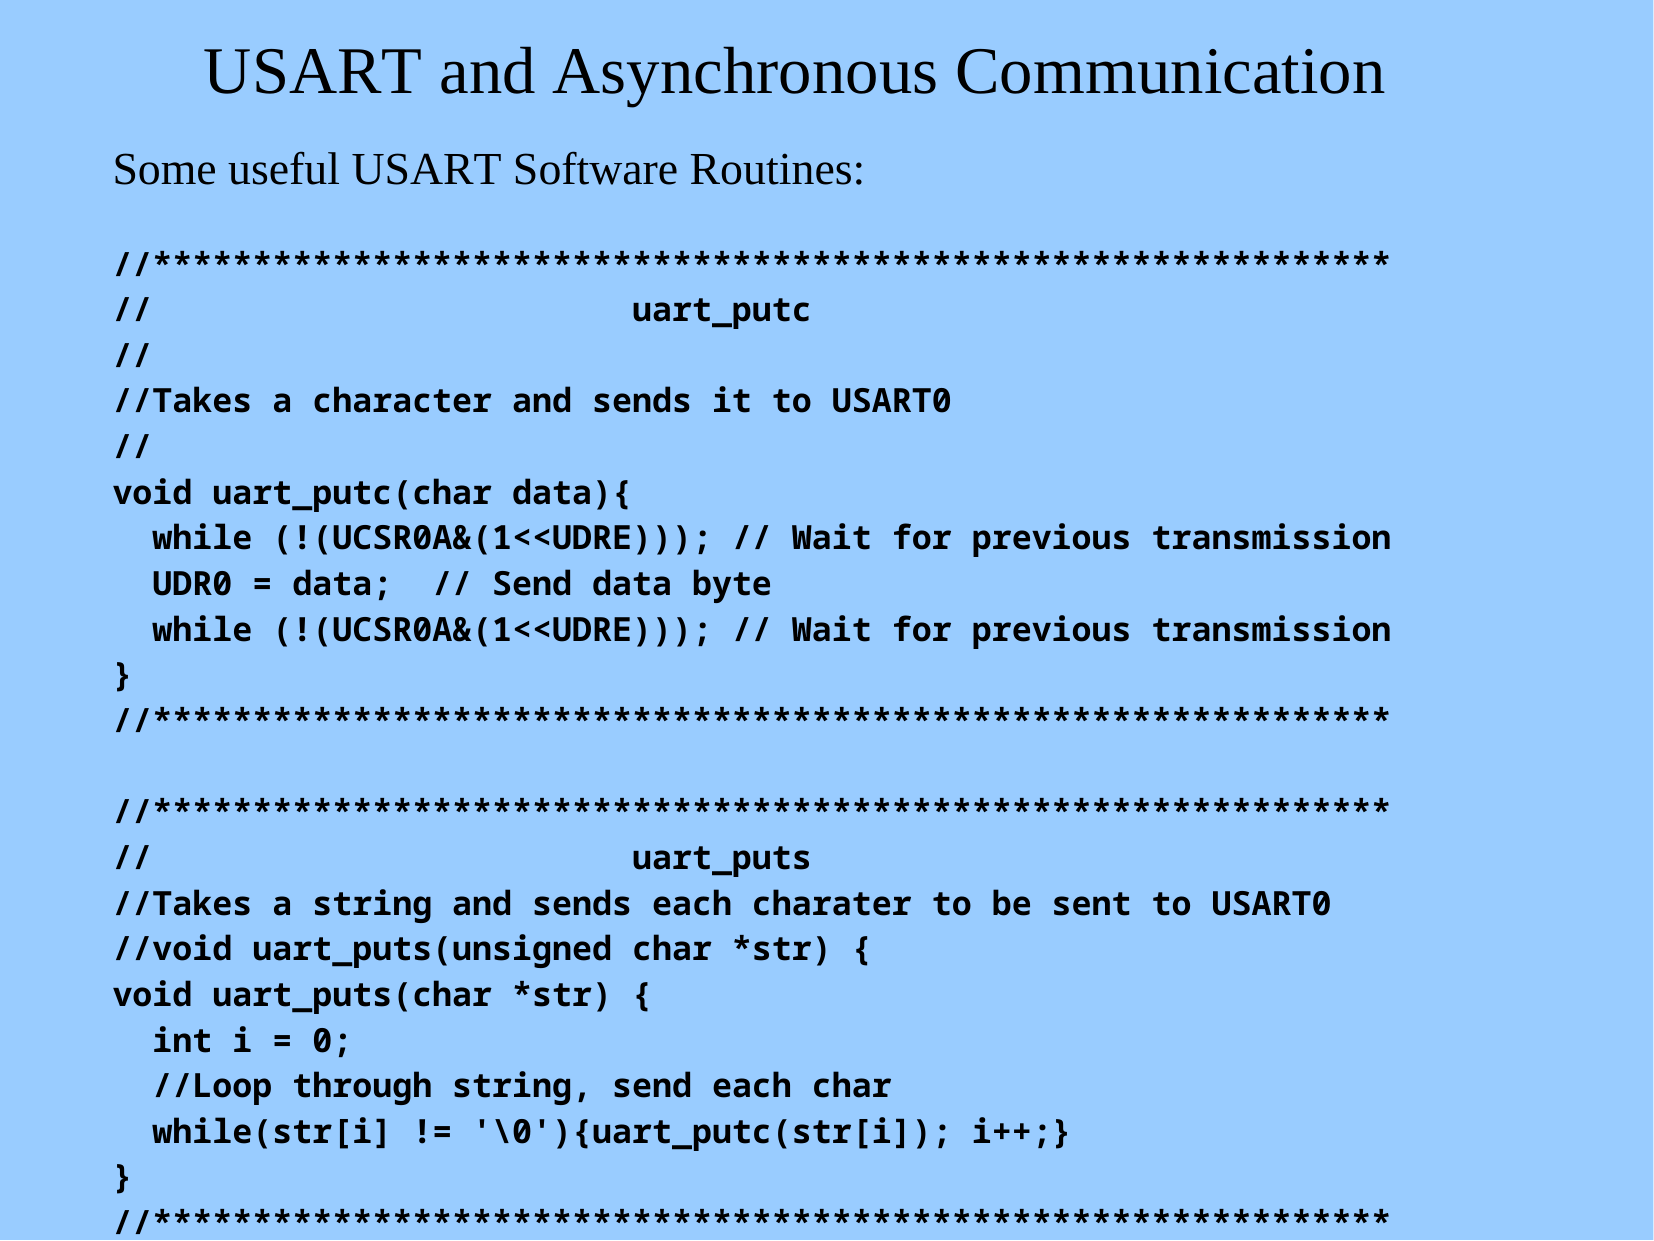

USART and Asynchronous Communication
Some useful USART Software Routines:
//**************************************************************
// uart_putc
//
//Takes a character and sends it to USART0
//
void uart_putc(char data){
 while (!(UCSR0A&(1<<UDRE))); // Wait for previous transmission
 UDR0 = data; // Send data byte
 while (!(UCSR0A&(1<<UDRE))); // Wait for previous transmission
}
//**************************************************************
//**************************************************************
// uart_puts
//Takes a string and sends each charater to be sent to USART0
//void uart_puts(unsigned char *str) {
void uart_puts(char *str) {
 int i = 0;
 //Loop through string, send each char
 while(str[i] != '\0'){uart_putc(str[i]); i++;}
}
//**************************************************************